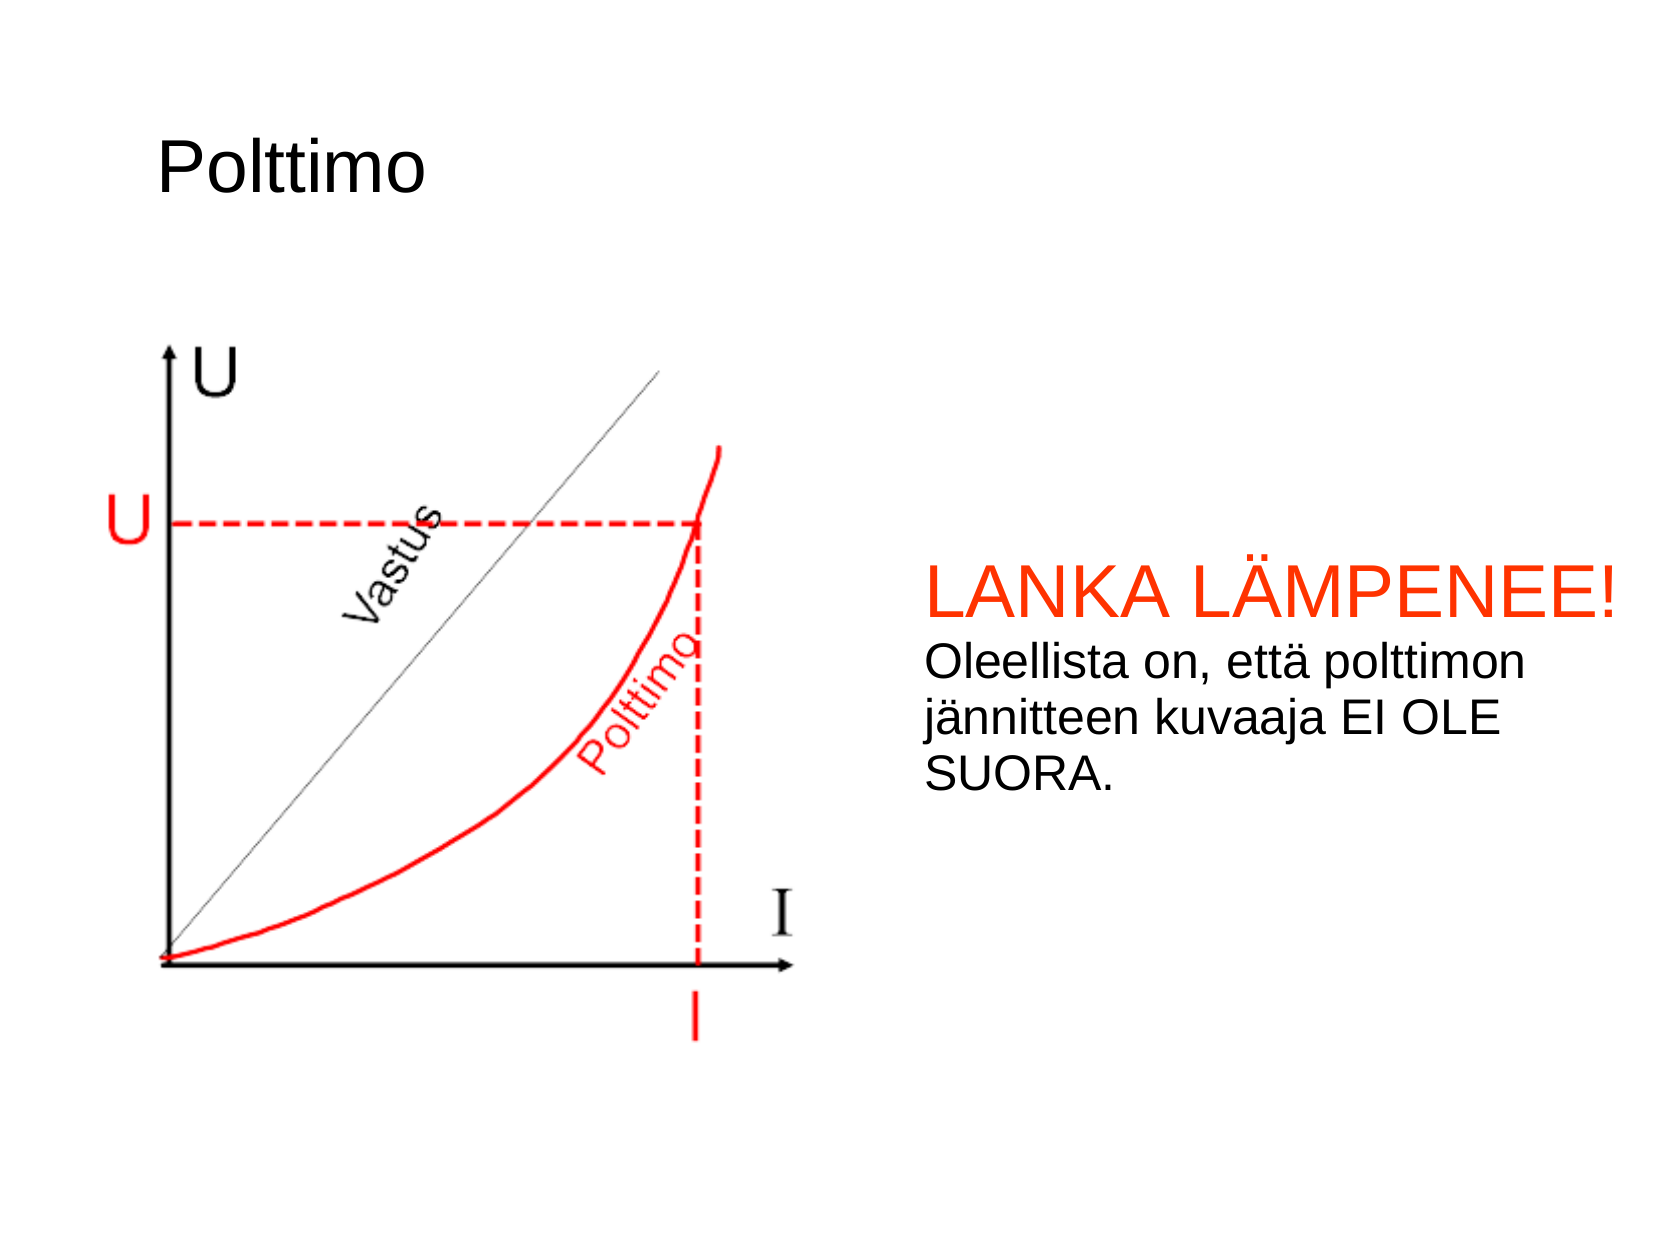

Polttimo
LANKA LÄMPENEE!
Oleellista on, että polttimon jännitteen kuvaaja EI OLE SUORA.